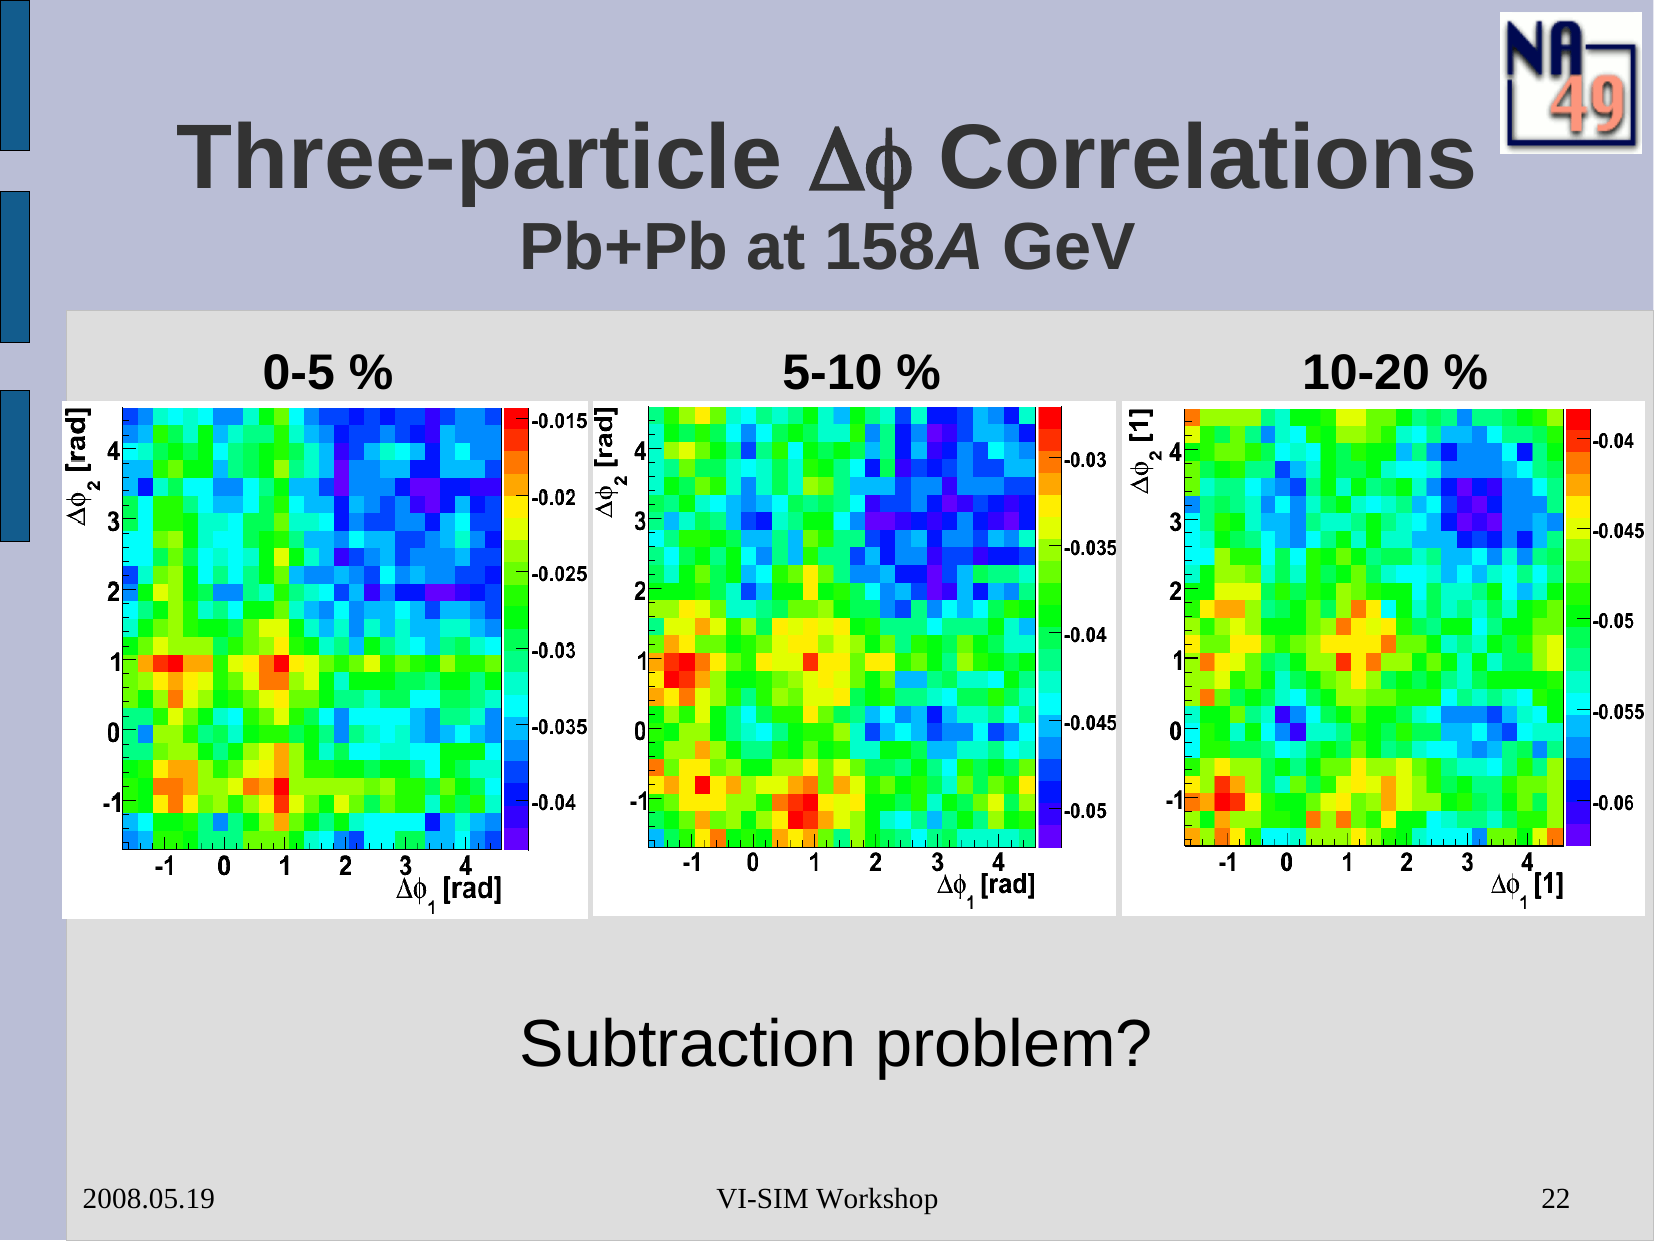

# Three-particle Df Correlations Pb+Pb at 158A GeV
0-5 %
5-10 %
10-20 %
Subtraction problem?
2008.05.19
VI-SIM Workshop
22